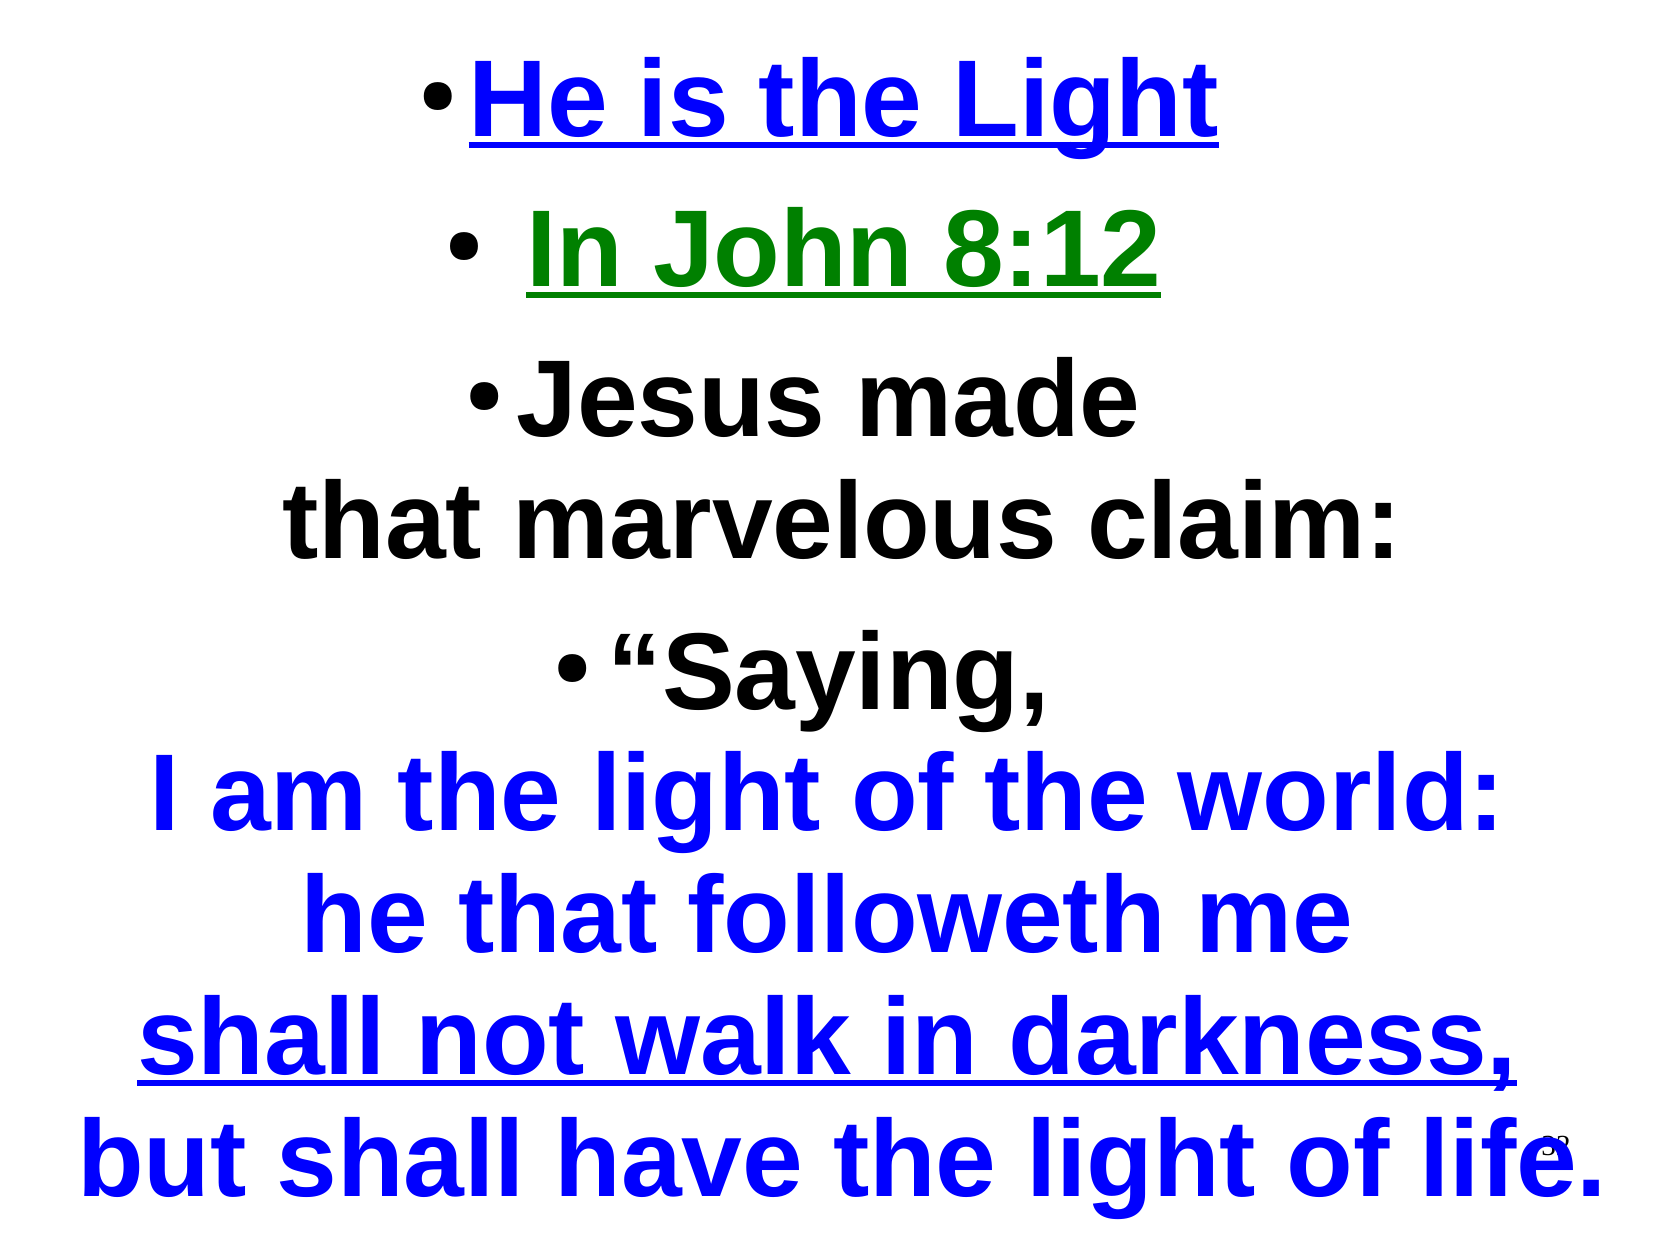

# He is the Light
 In John 8:12
Jesus made
that marvelous claim:
“Saying,
I am the light of the world:
he that followeth me
shall not walk in darkness,
but shall have the light of life.
32